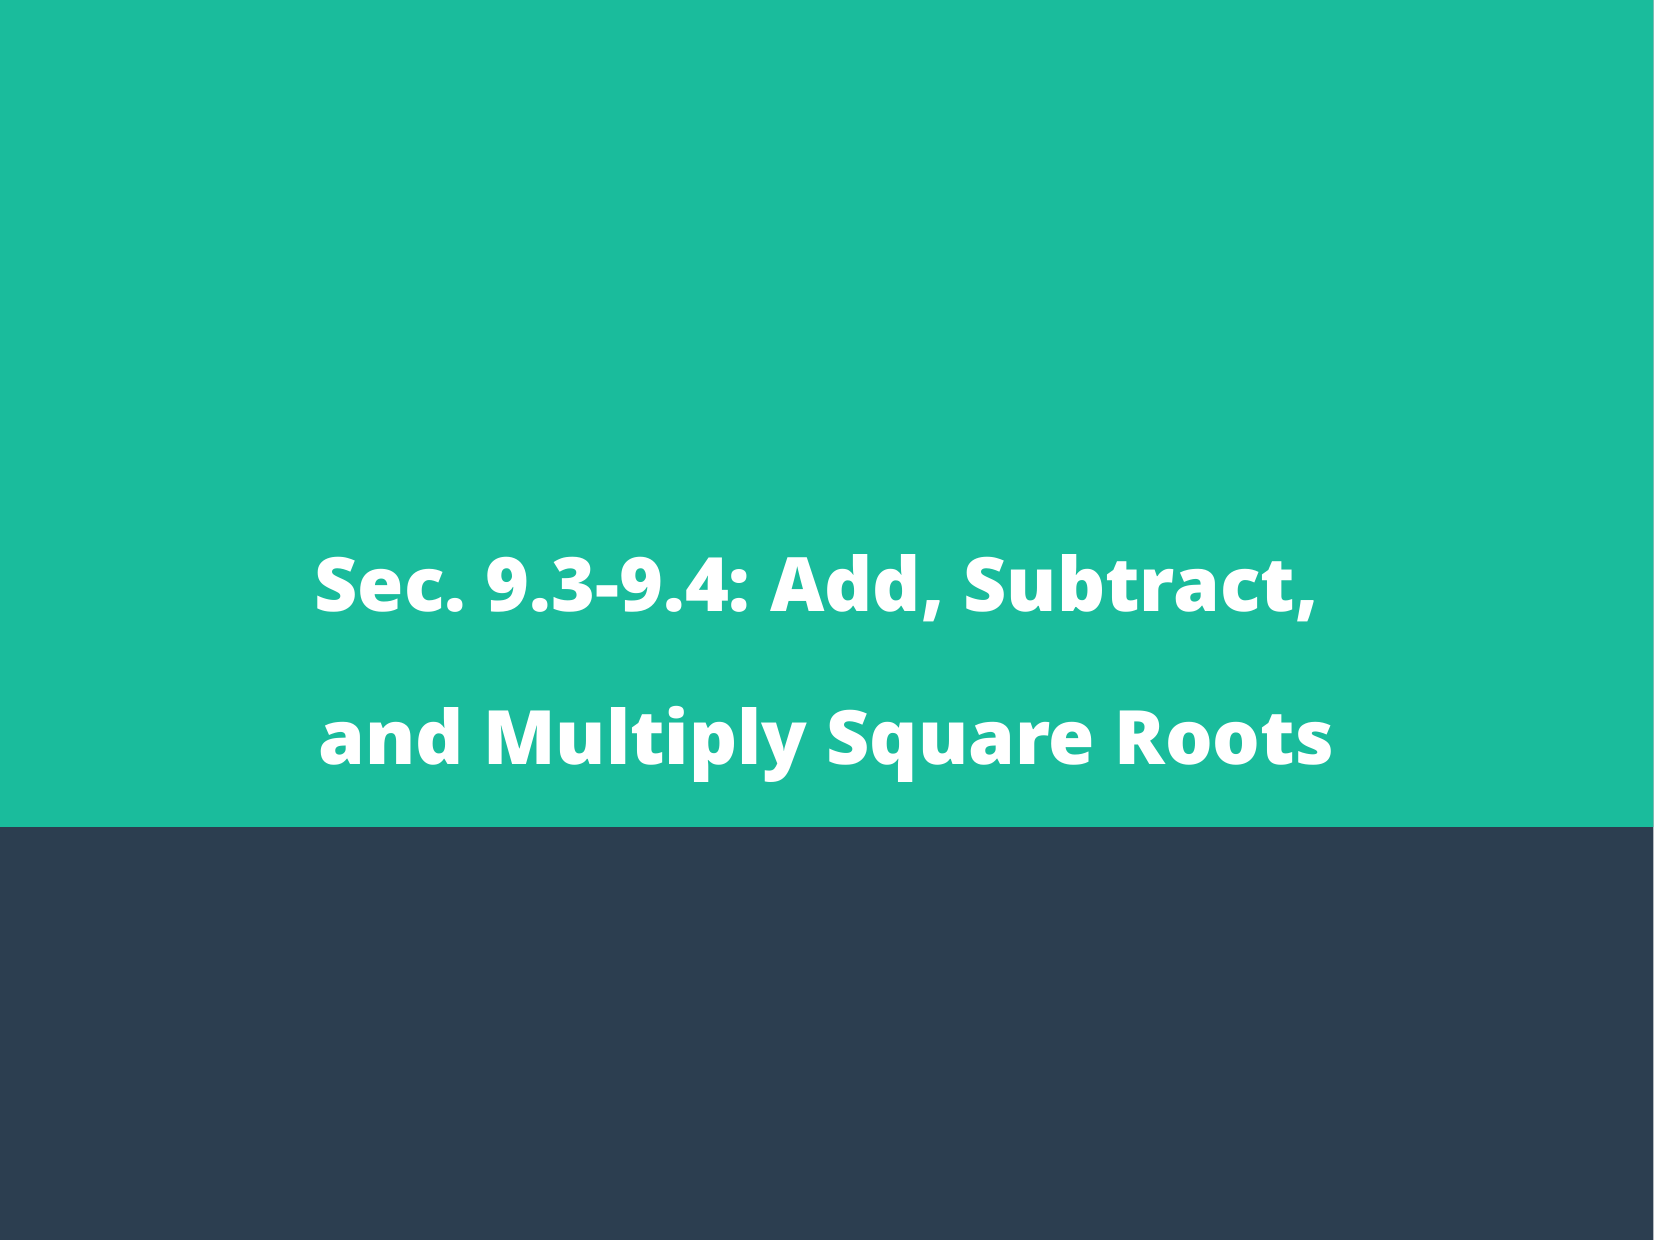

# Sec. 9.3-9.4: Add, Subtract, and Multiply Square Roots